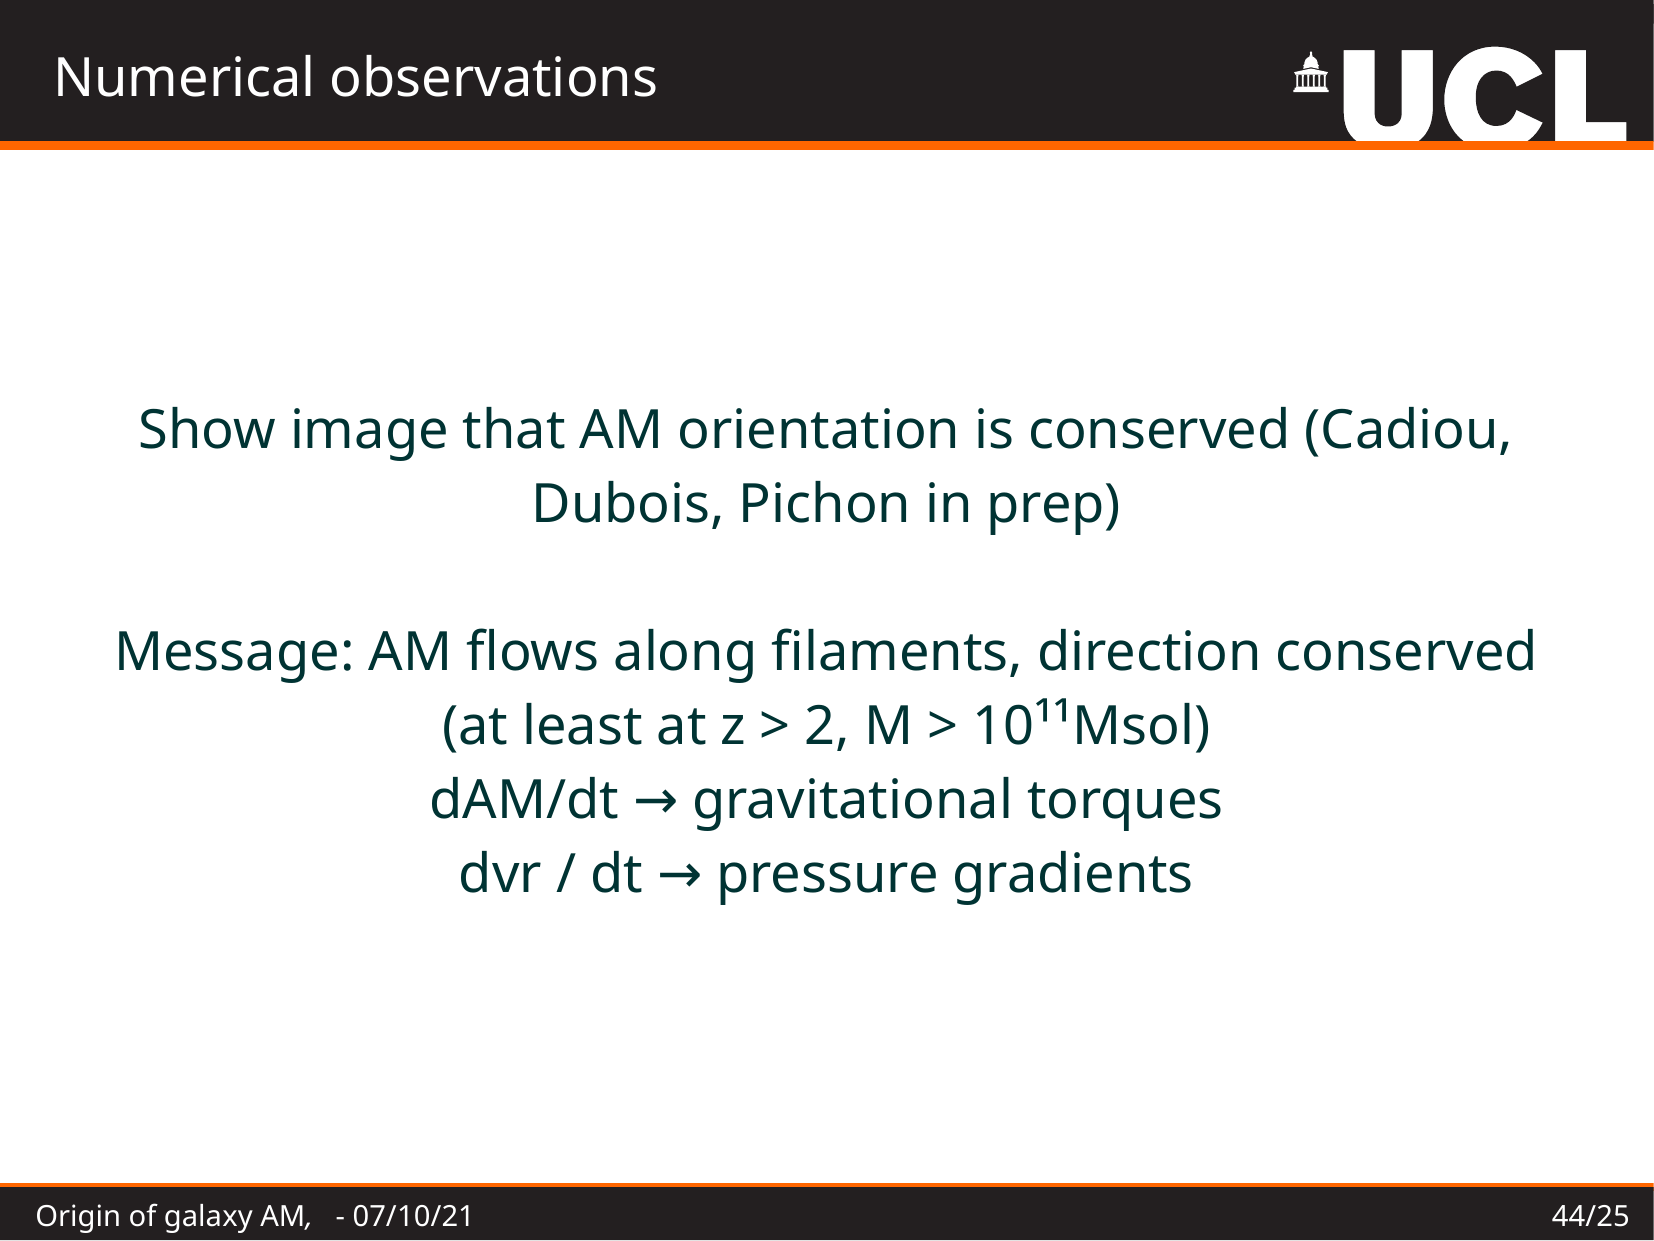

# Numerical observations
Show image that AM orientation is conserved (Cadiou, Dubois, Pichon in prep)
Message: AM flows along filaments, direction conserved (at least at z > 2, M > 10¹¹Msol)
dAM/dt → gravitational torques
dvr / dt → pressure gradients
03 September 2021
44